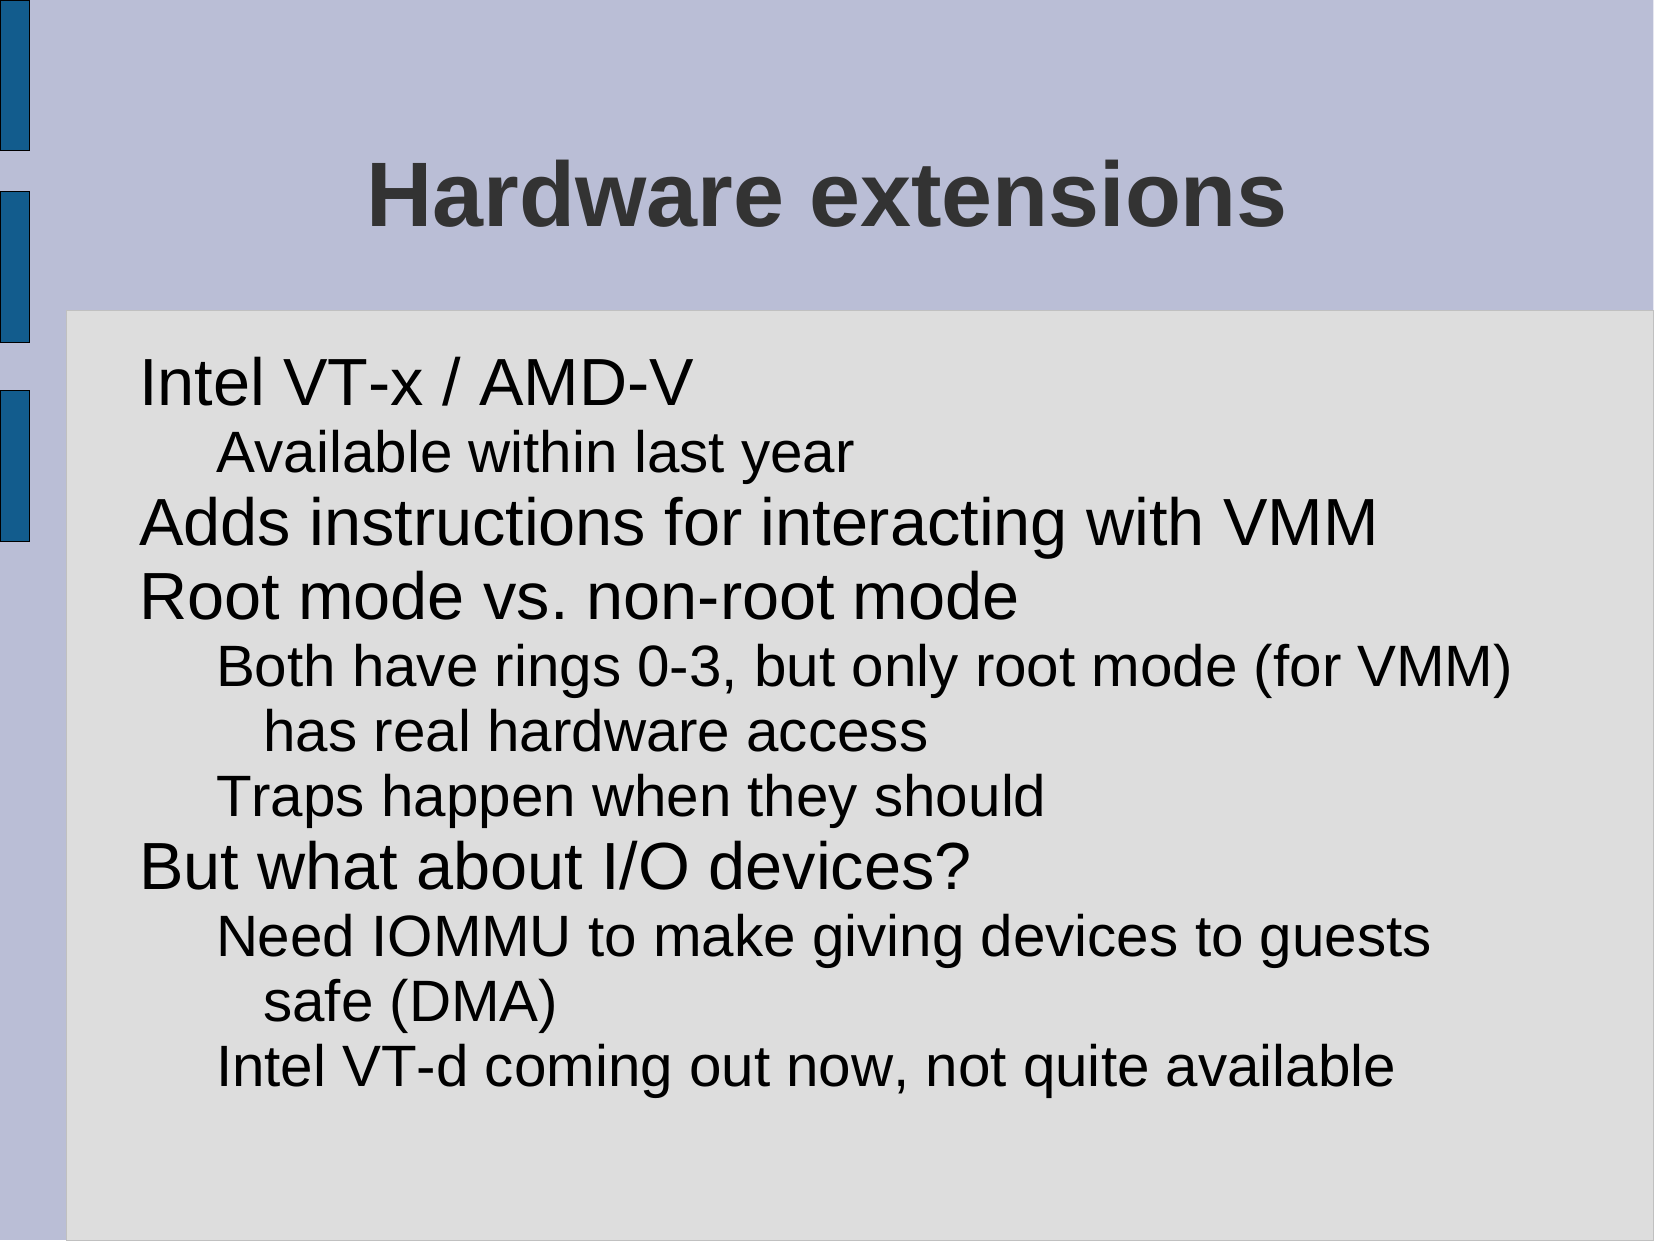

# Hardware extensions
Intel VT-x / AMD-V
Available within last year
Adds instructions for interacting with VMM
Root mode vs. non-root mode
Both have rings 0-3, but only root mode (for VMM) has real hardware access
Traps happen when they should
But what about I/O devices?
Need IOMMU to make giving devices to guests safe (DMA)
Intel VT-d coming out now, not quite available